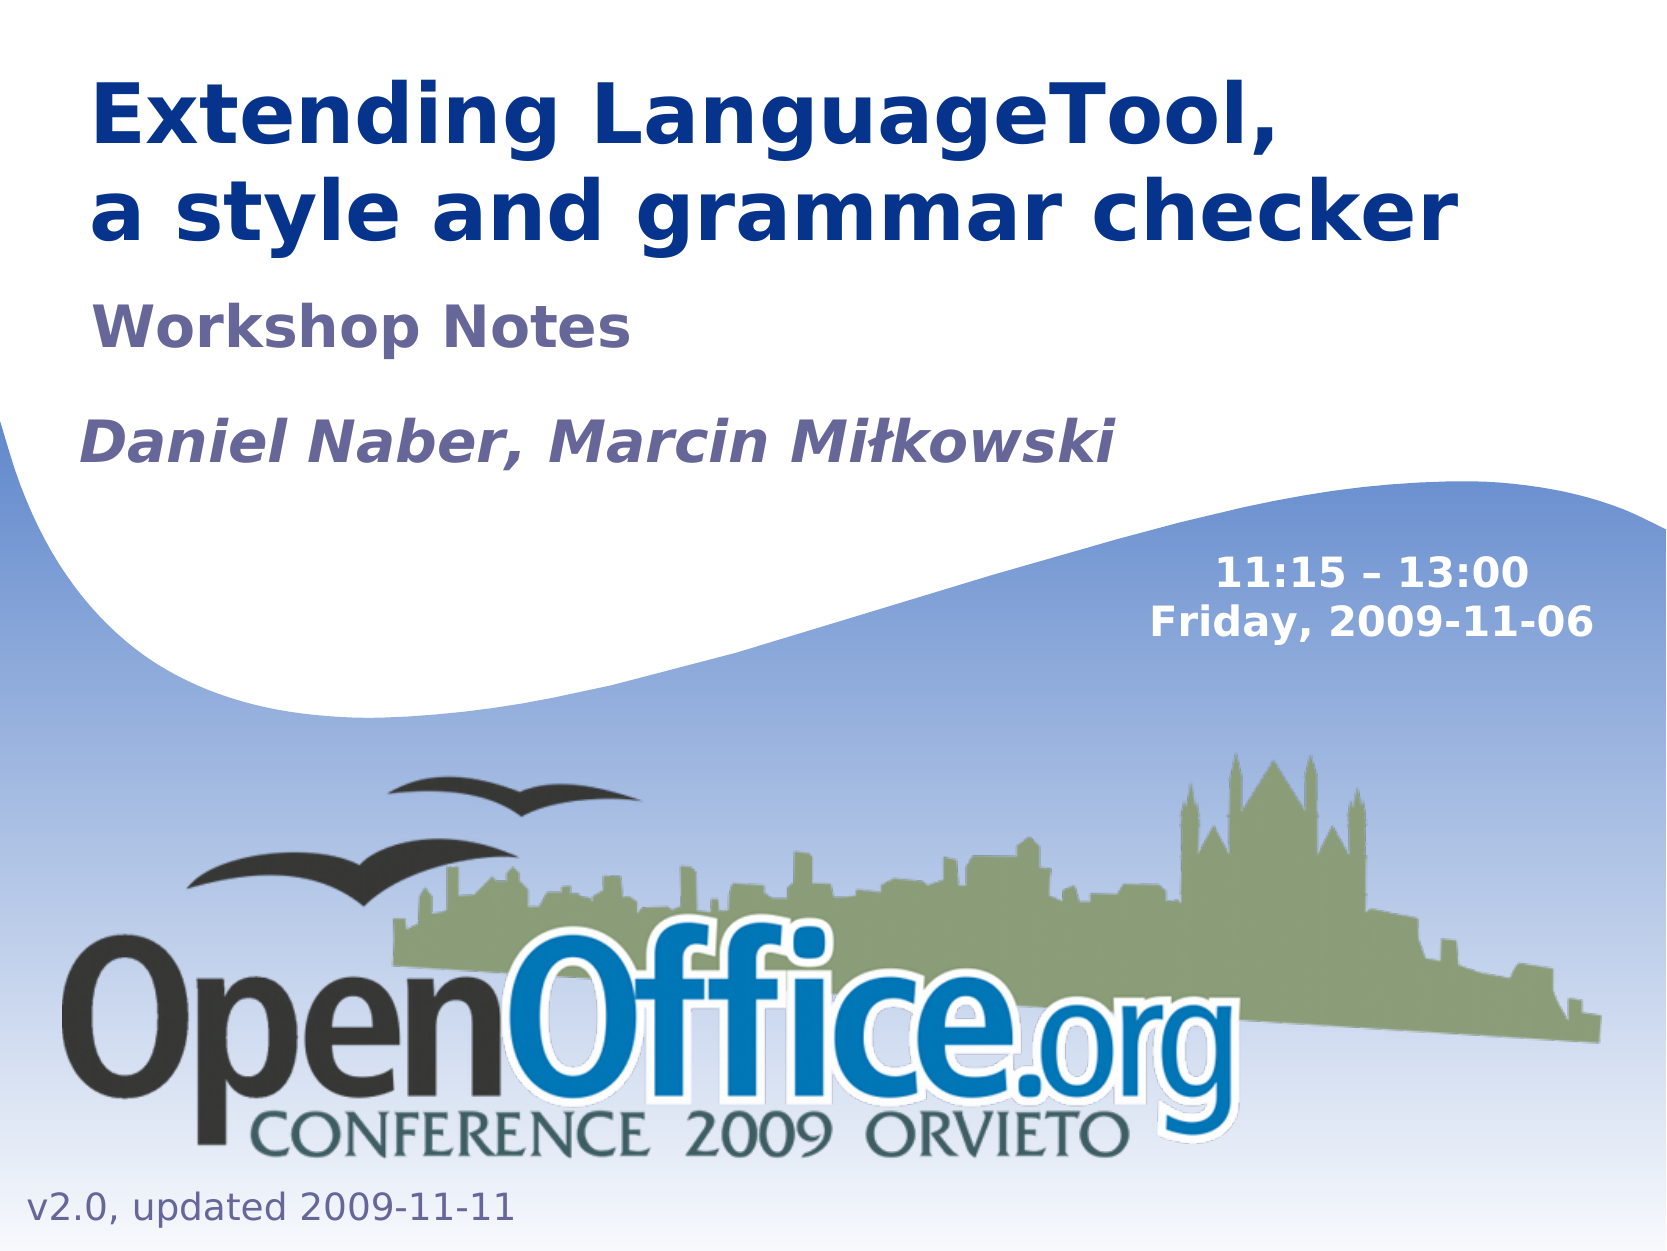

# Extending LanguageTool, a style and grammar checker
Workshop Notes
Daniel Naber, Marcin Miłkowski
11:15 – 13:00
Friday, 2009-11-06
v2.0, updated 2009-11-11